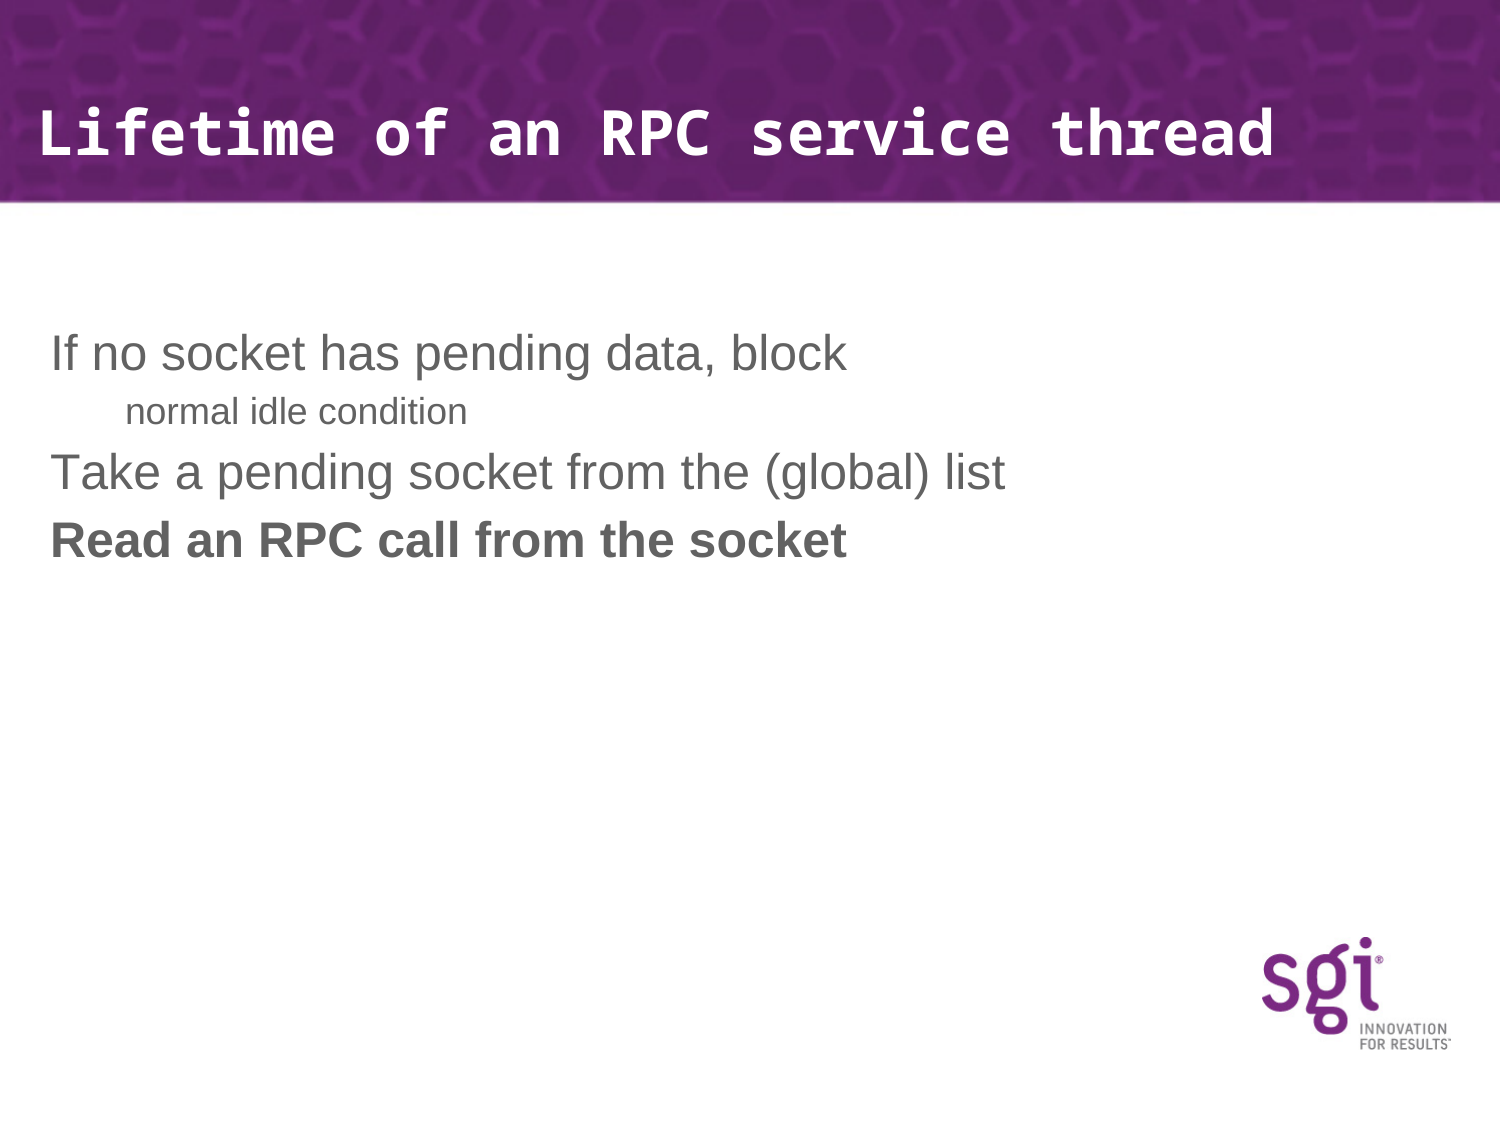

# Lifetime of an RPC service thread
If no socket has pending data, block
normal idle condition
Take a pending socket from the (global) list
Read an RPC call from the socket